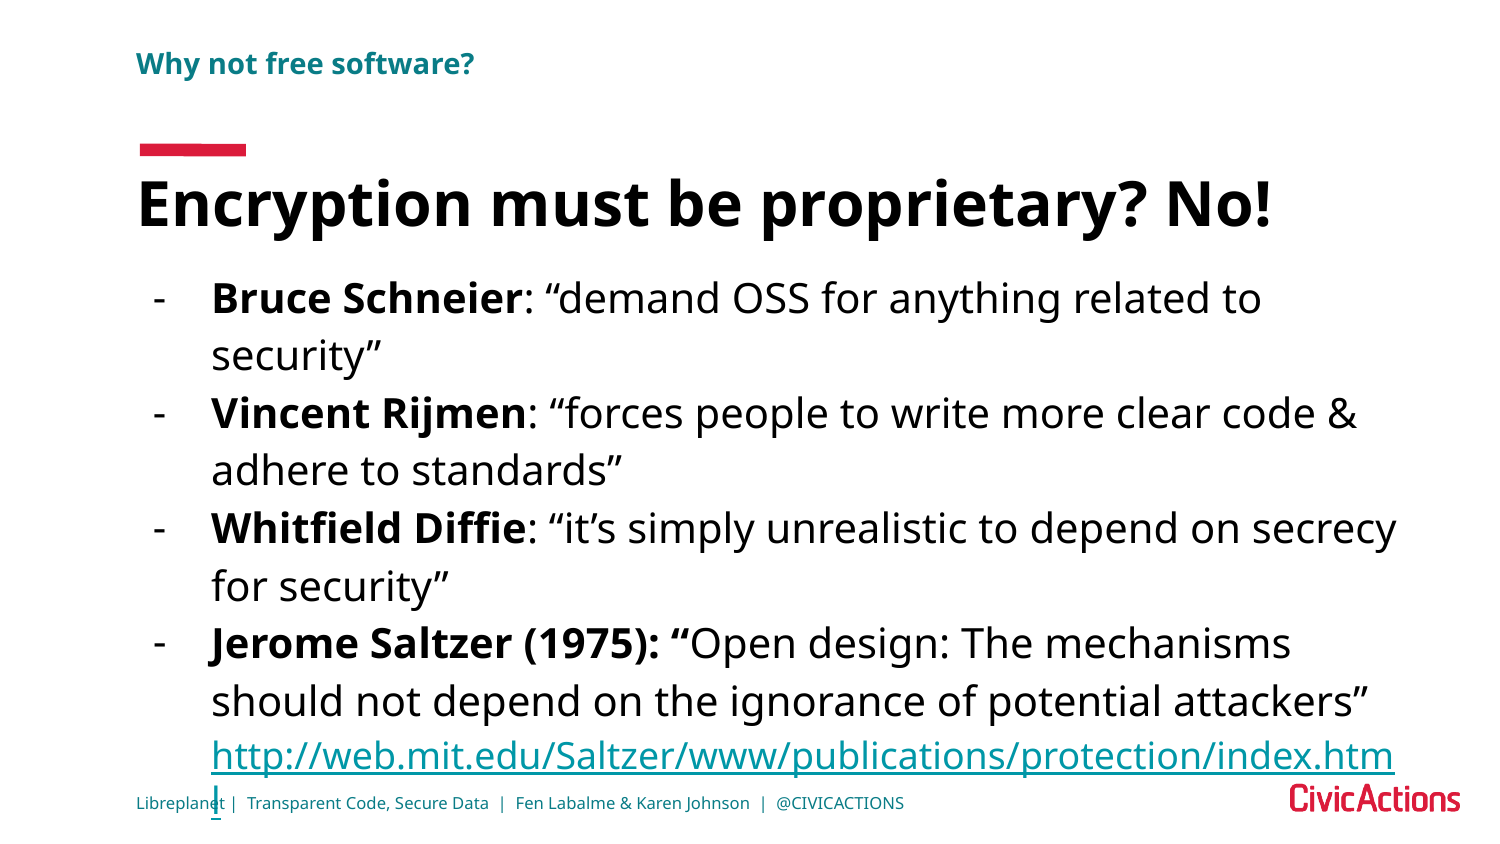

# Why not free software?
Encryption must be proprietary? No!
Bruce Schneier: “demand OSS for anything related to security”
Vincent Rijmen: “forces people to write more clear code & adhere to standards”
Whitfield Diffie: “it’s simply unrealistic to depend on secrecy for security”
Jerome Saltzer (1975): “Open design: The mechanisms should not depend on the ignorance of potential attackers”
http://web.mit.edu/Saltzer/www/publications/protection/index.html
Libreplanet | Transparent Code, Secure Data | Fen Labalme & Karen Johnson | @CIVICACTIONS